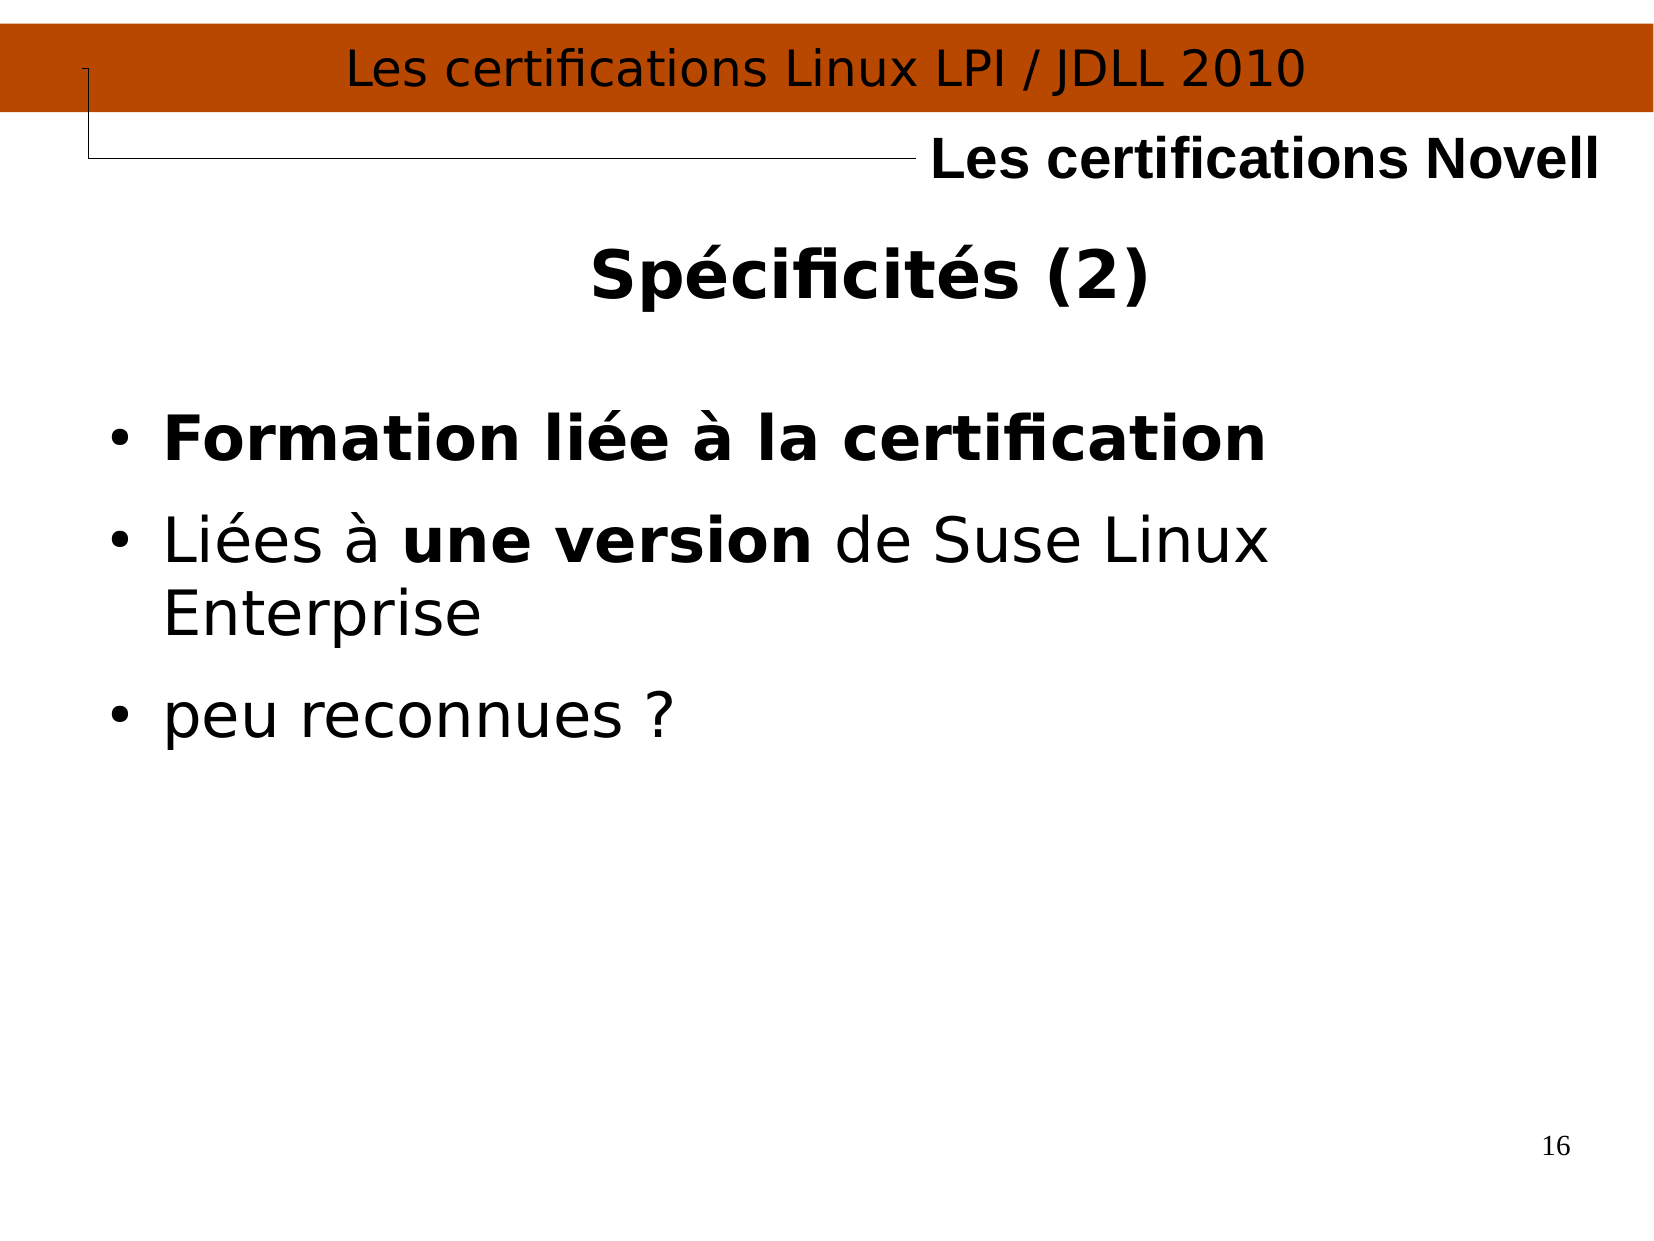

# Les certifications Linux LPI / JDLL 2010
Les certifications Novell
Spécificités (2)
Formation liée à la certification
Liées à une version de Suse Linux Enterprise
peu reconnues ?
16